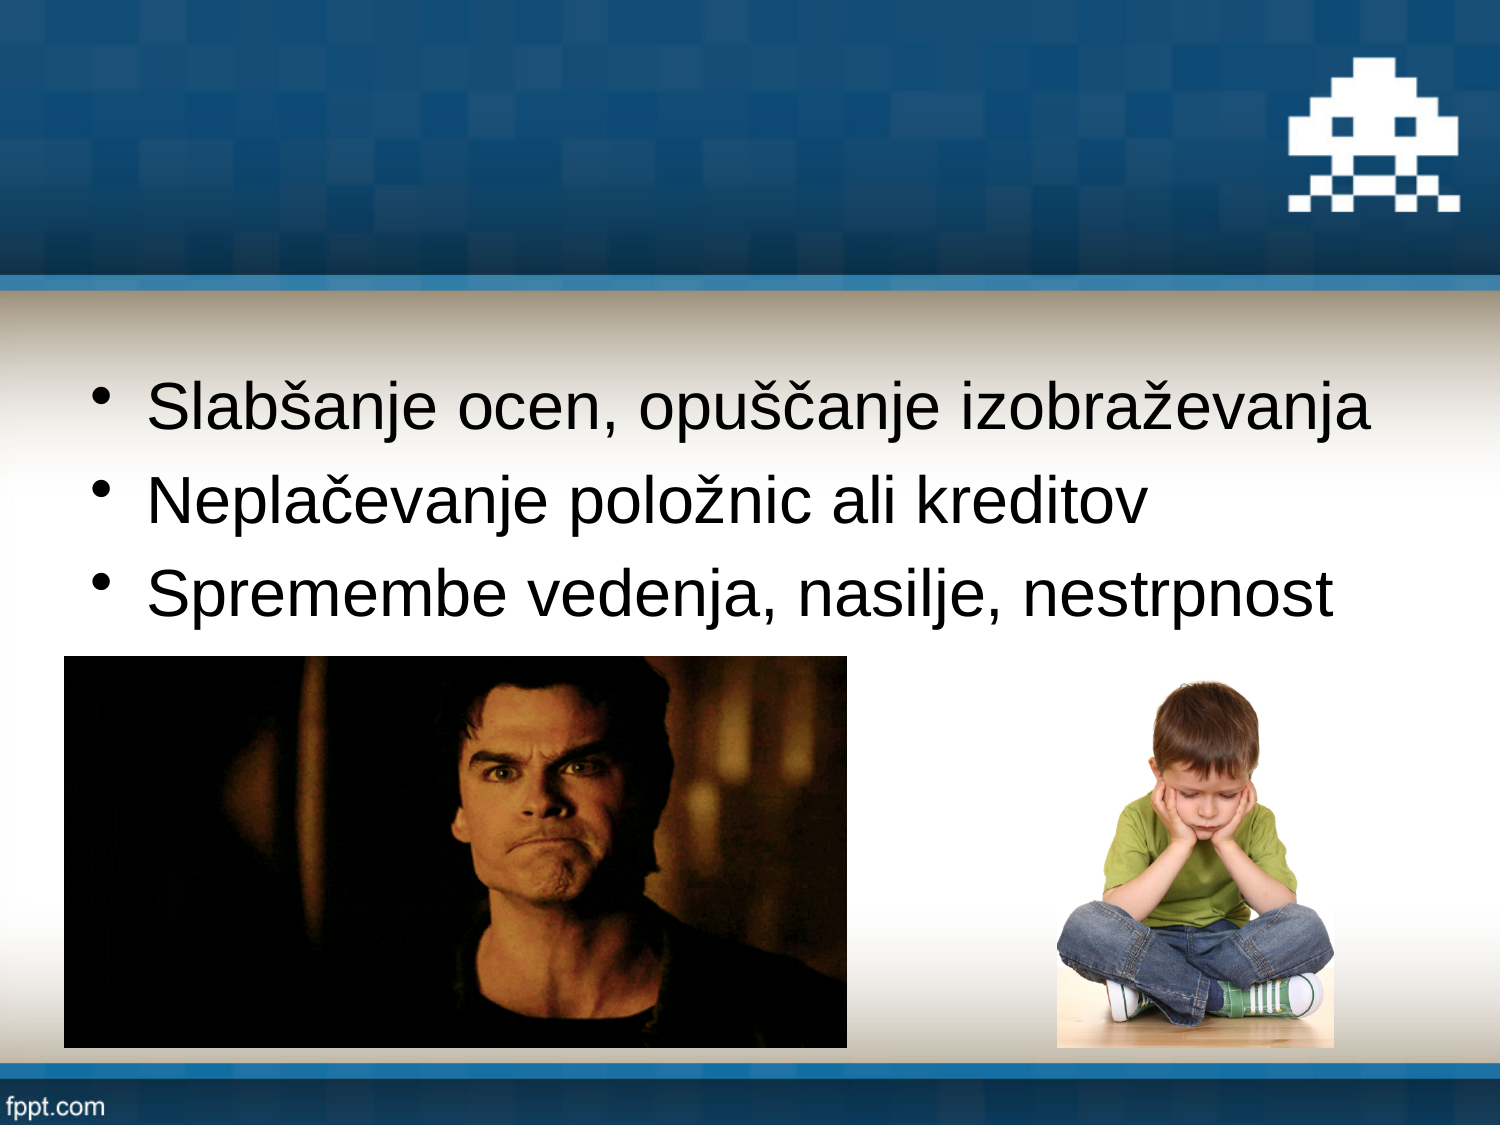

#
Slabšanje ocen, opuščanje izobraževanja
Neplačevanje položnic ali kreditov
Spremembe vedenja, nasilje, nestrpnost